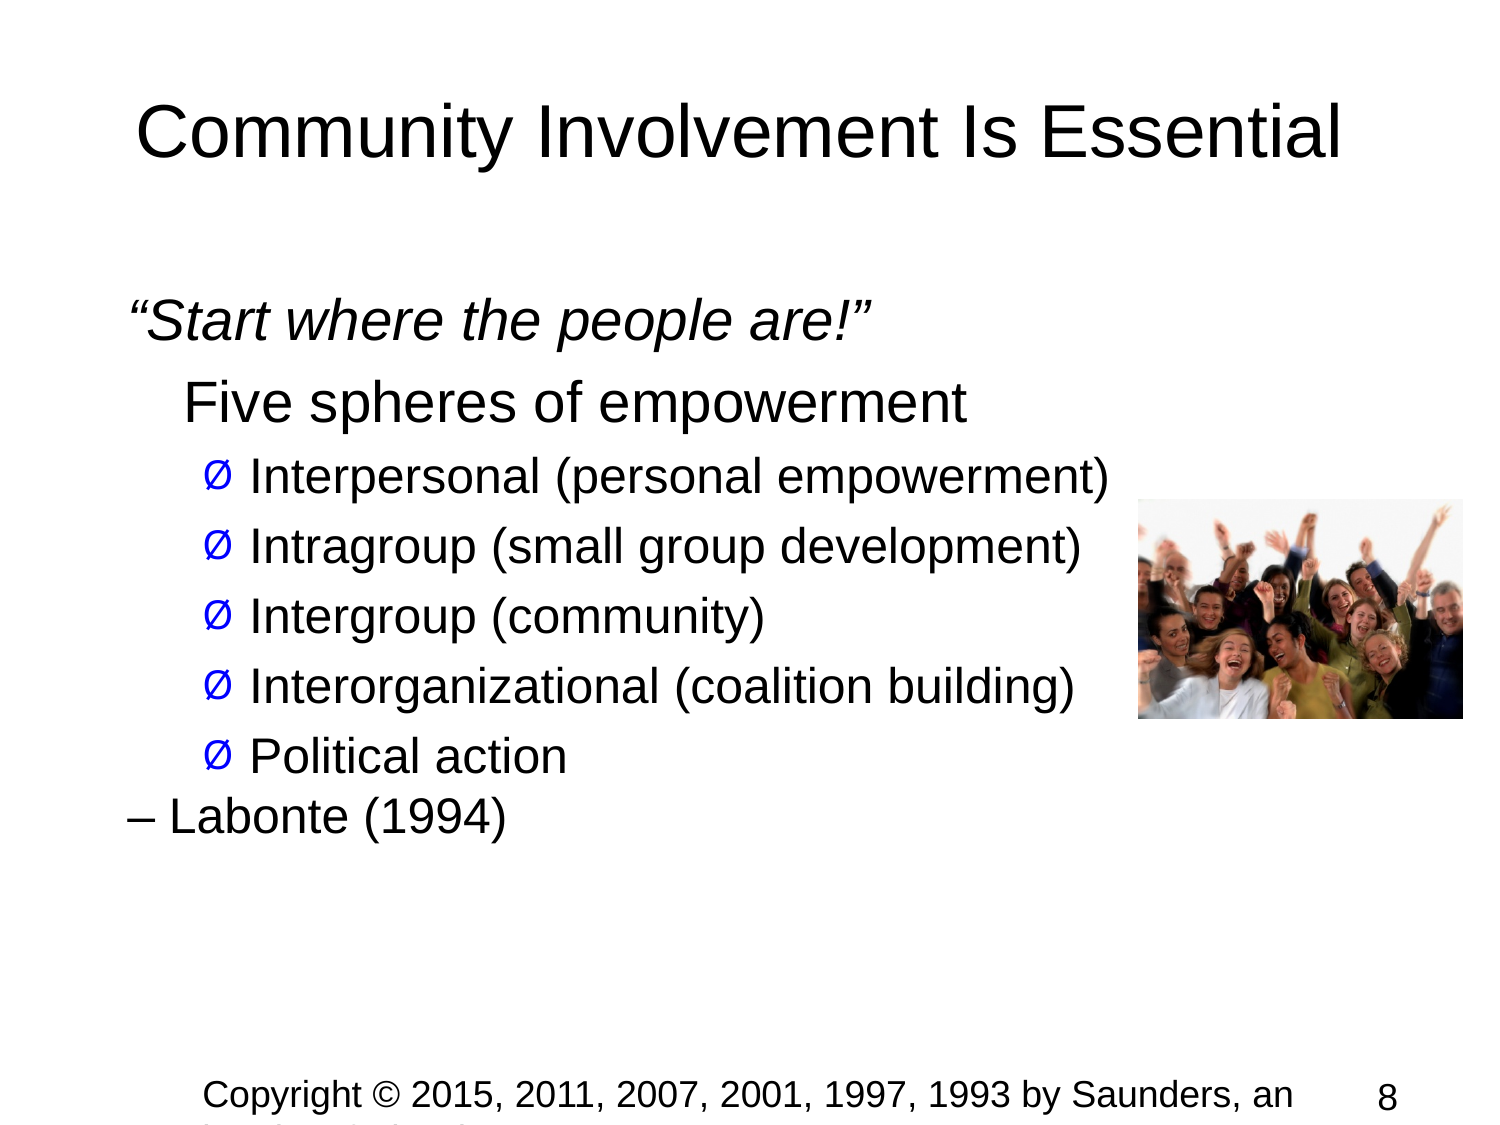

# Community Involvement Is Essential
“Start where the people are!”
Five spheres of empowerment
Interpersonal (personal empowerment)
Intragroup (small group development)
Intergroup (community)
Interorganizational (coalition building)
Political action
– Labonte (1994)
Copyright © 2015, 2011, 2007, 2001, 1997, 1993 by Saunders, an imprint of Elsevier Inc.